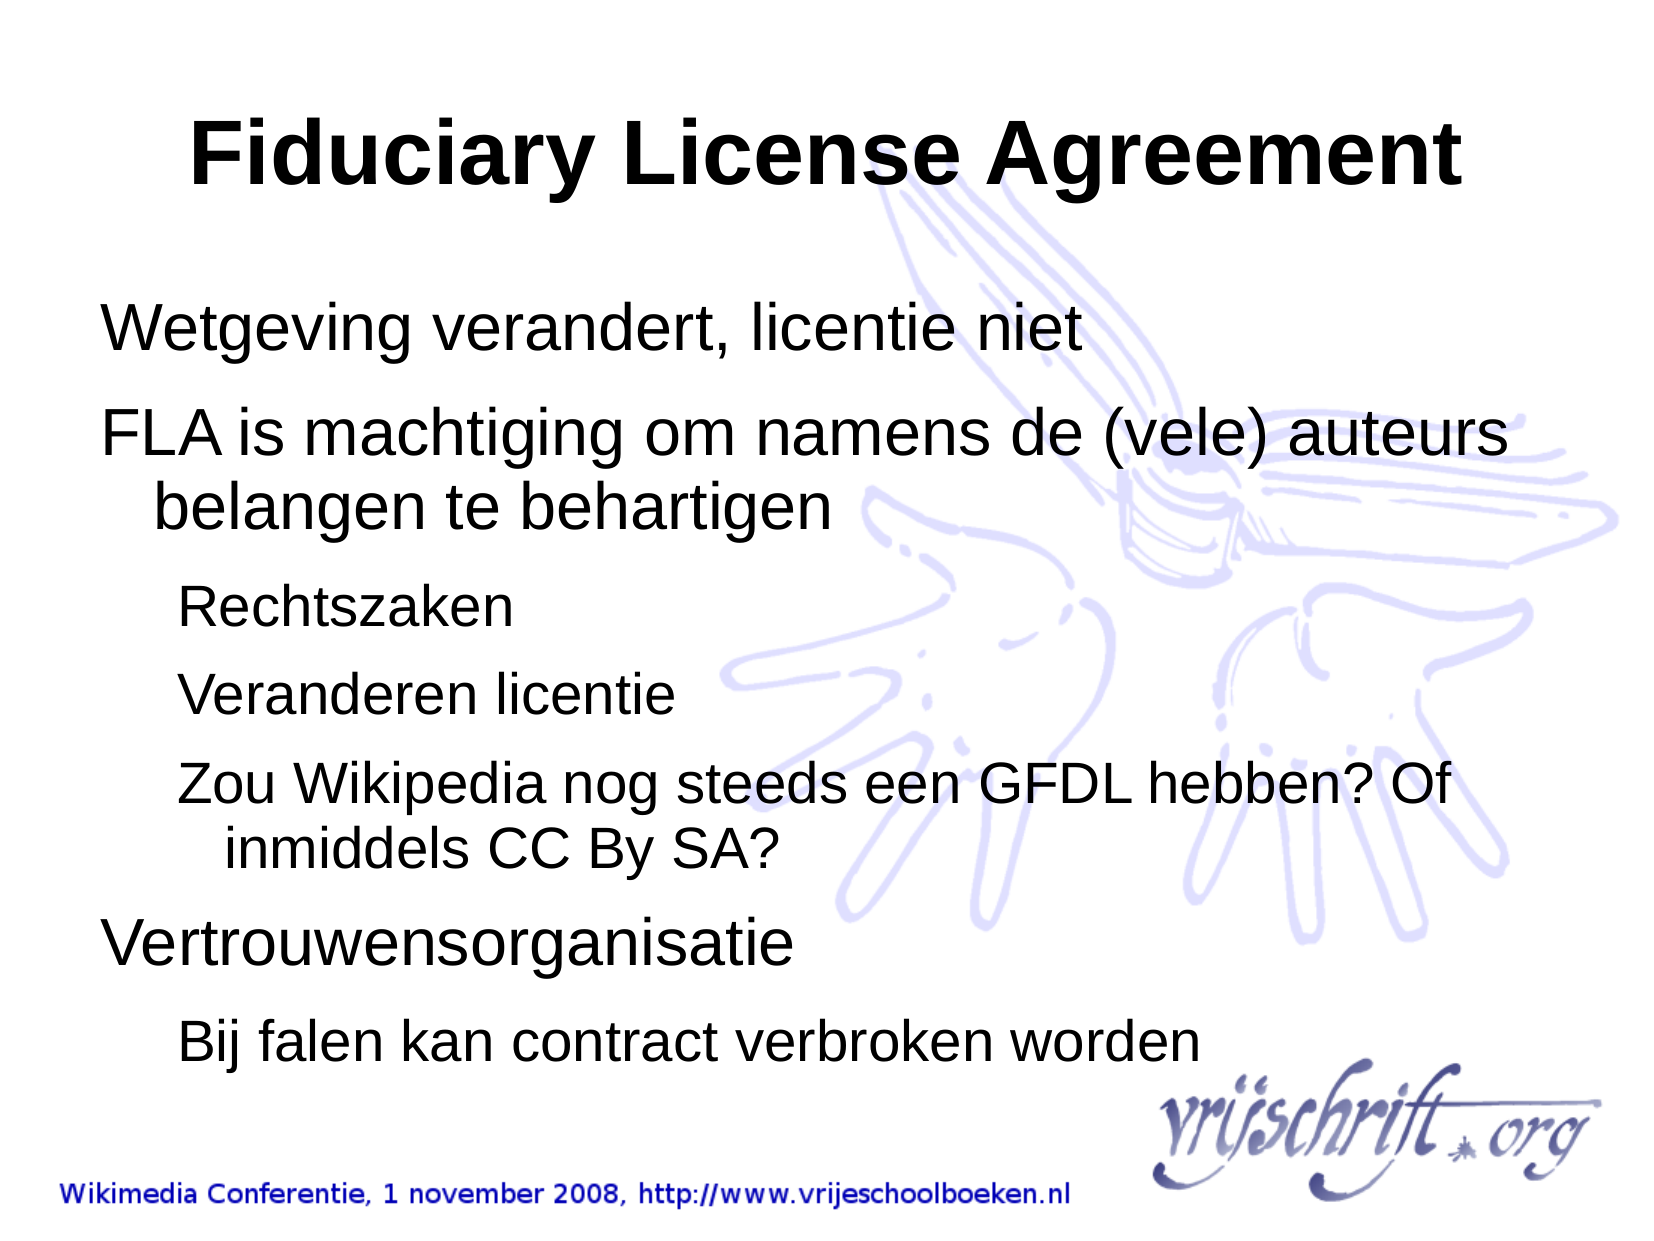

# Fiduciary License Agreement
Wetgeving verandert, licentie niet
FLA is machtiging om namens de (vele) auteurs belangen te behartigen
Rechtszaken
Veranderen licentie
Zou Wikipedia nog steeds een GFDL hebben? Of inmiddels CC By SA?
Vertrouwensorganisatie
Bij falen kan contract verbroken worden